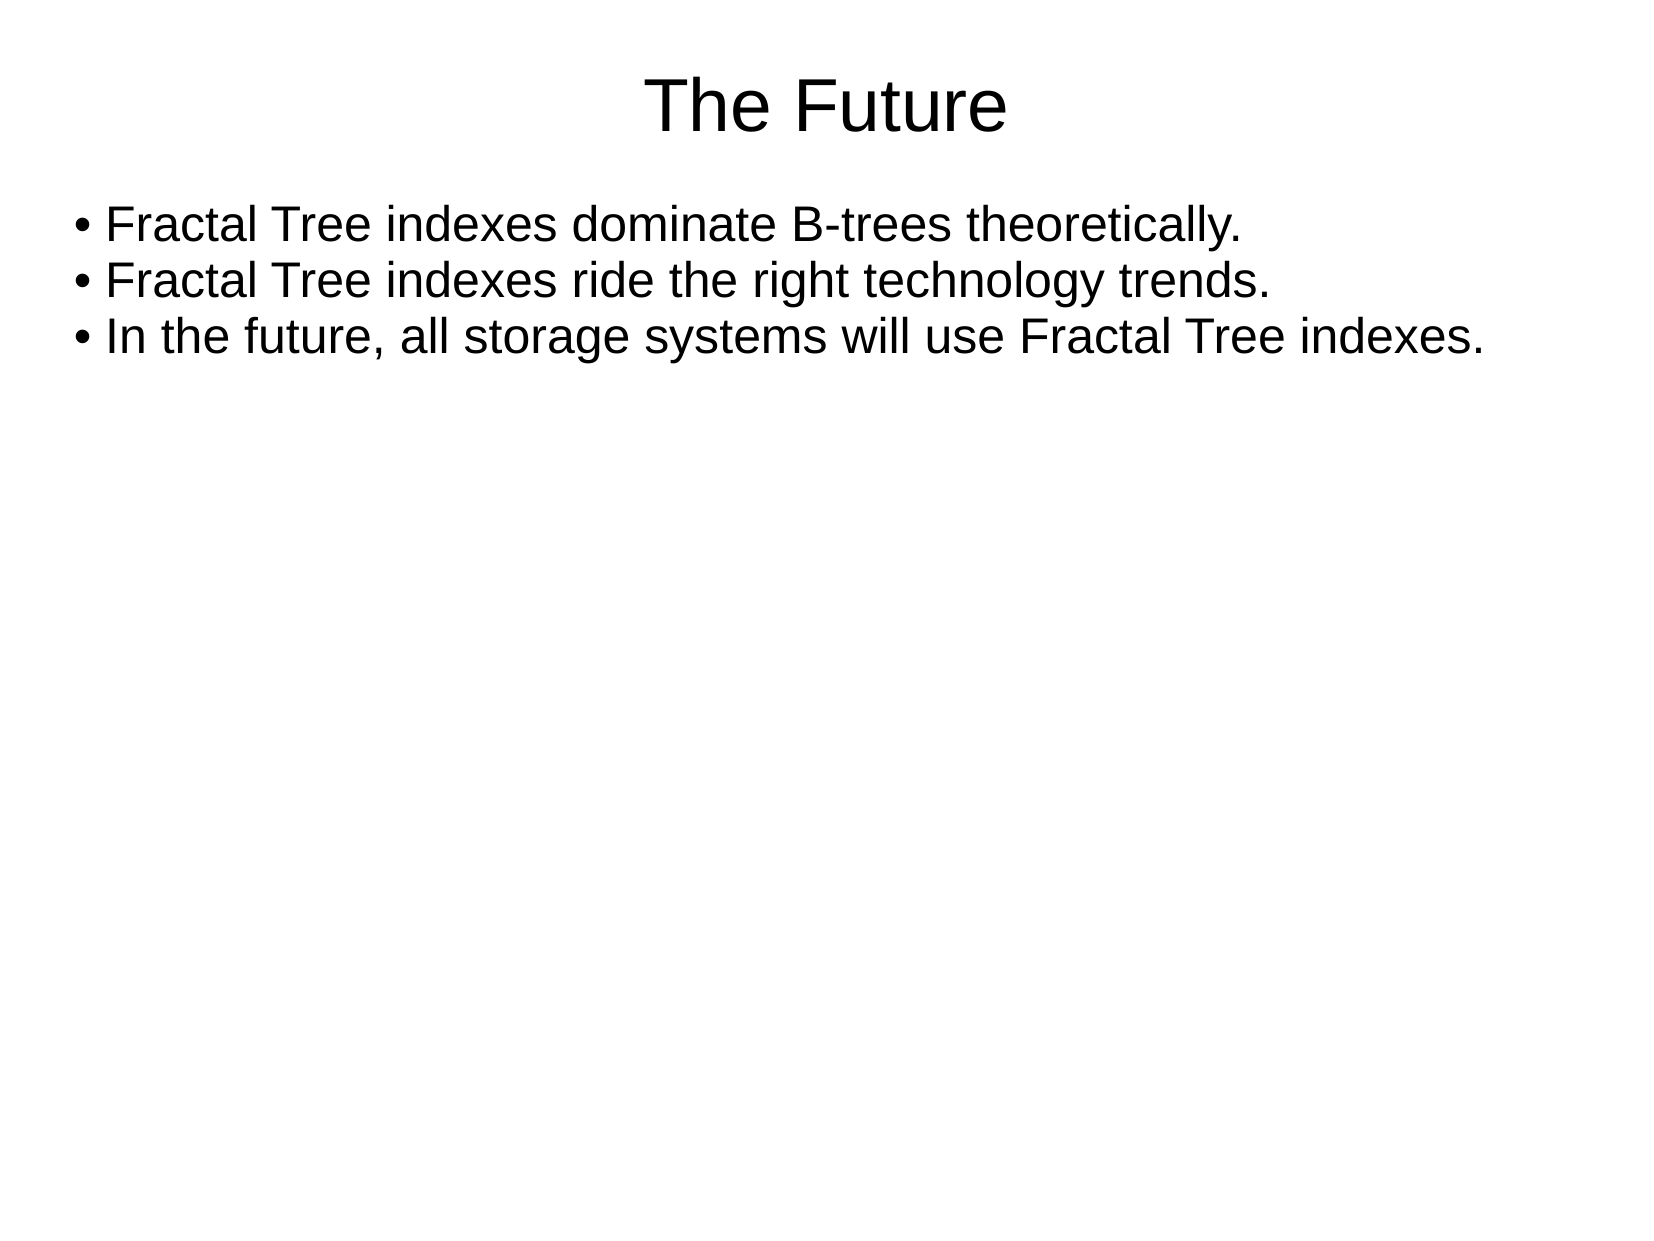

# The Future
• Fractal Tree indexes dominate B-trees theoretically.
• Fractal Tree indexes ride the right technology trends.
• In the future, all storage systems will use Fractal Tree indexes.